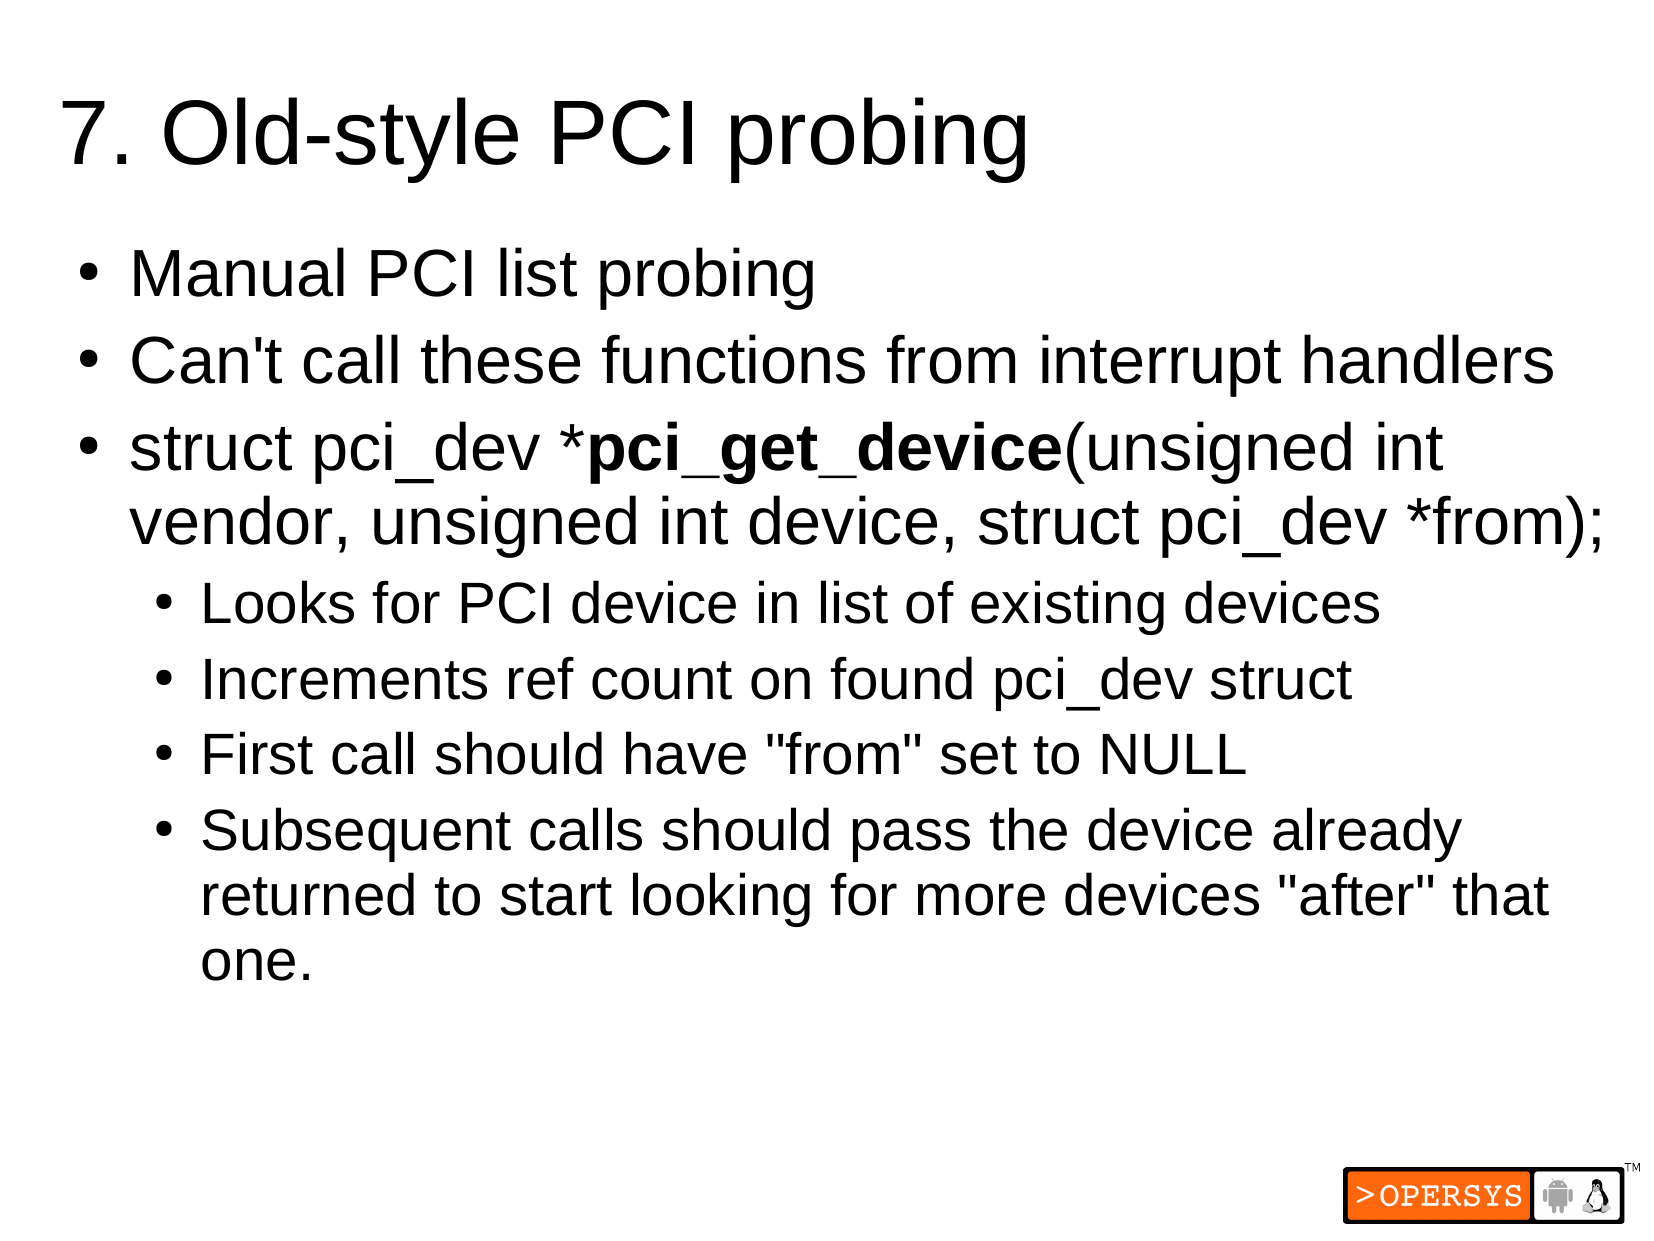

# 7. Old-style PCI probing
Manual PCI list probing
Can't call these functions from interrupt handlers
struct pci_dev *pci_get_device(unsigned int vendor, unsigned int device, struct pci_dev *from);
Looks for PCI device in list of existing devices
Increments ref count on found pci_dev struct
First call should have "from" set to NULL
Subsequent calls should pass the device already returned to start looking for more devices "after" that one.